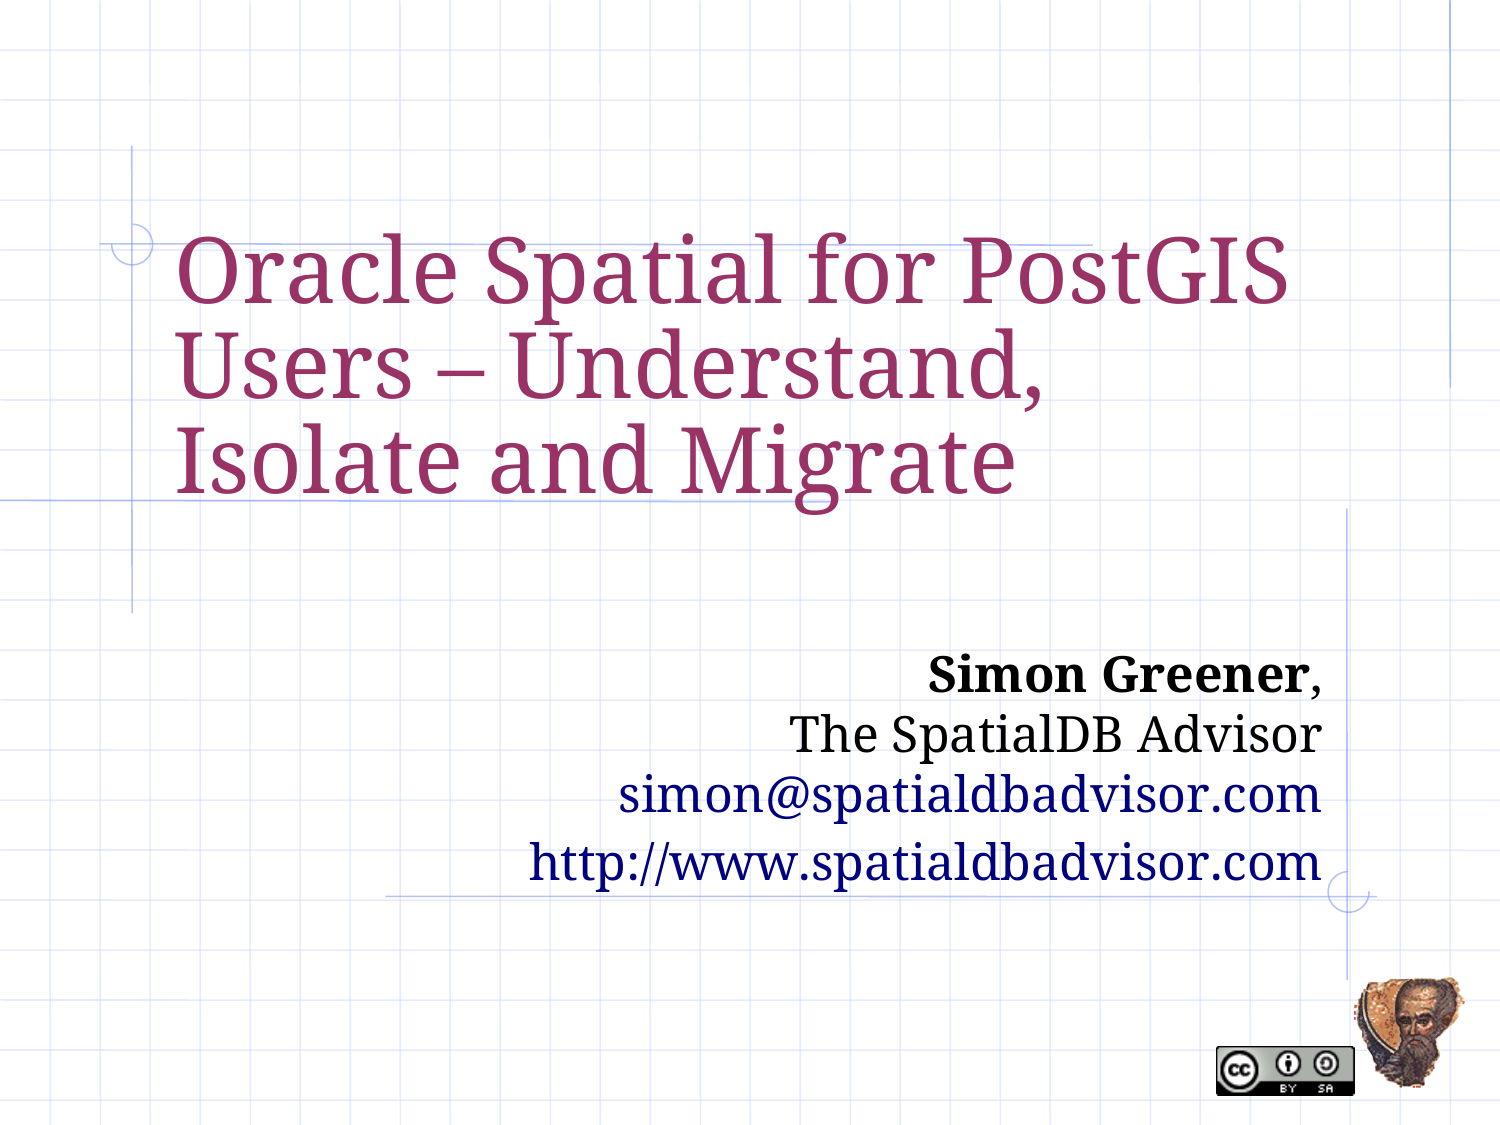

# Oracle Spatial for PostGIS Users – Understand, Isolate and Migrate
Simon Greener,
The SpatialDB Advisor
simon@spatialdbadvisor.com
http://www.spatialdbadvisor.com